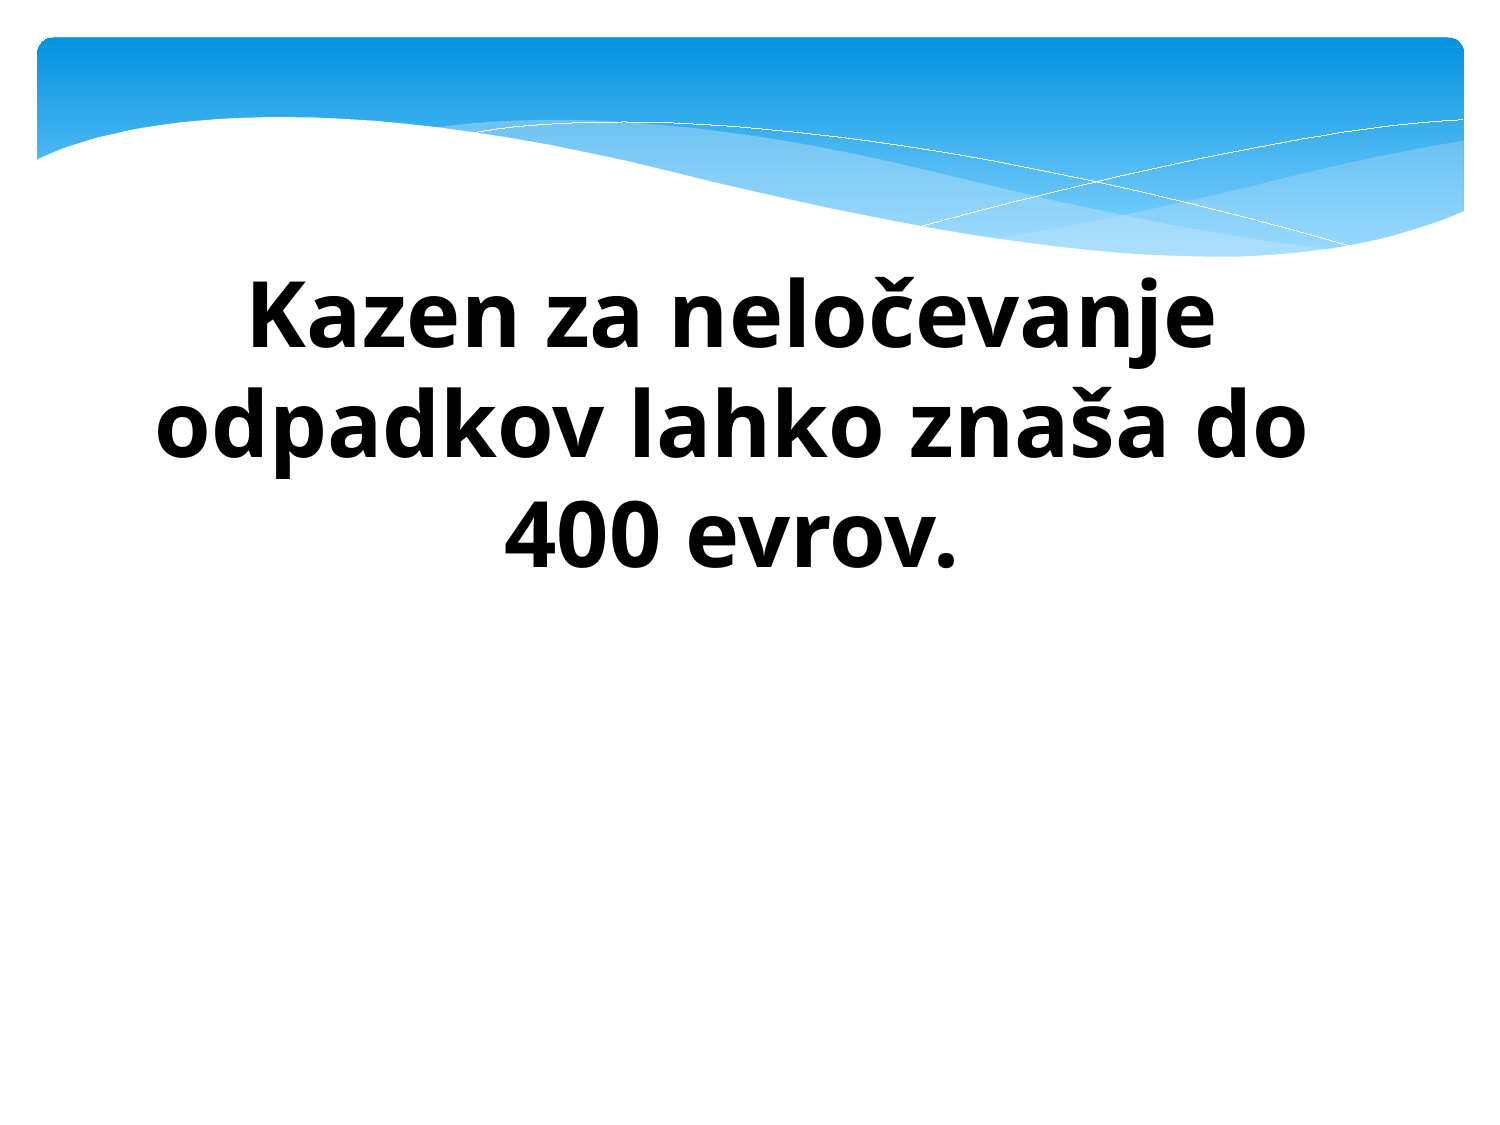

# Kazen za neločevanje odpadkov lahko znaša do 400 evrov.